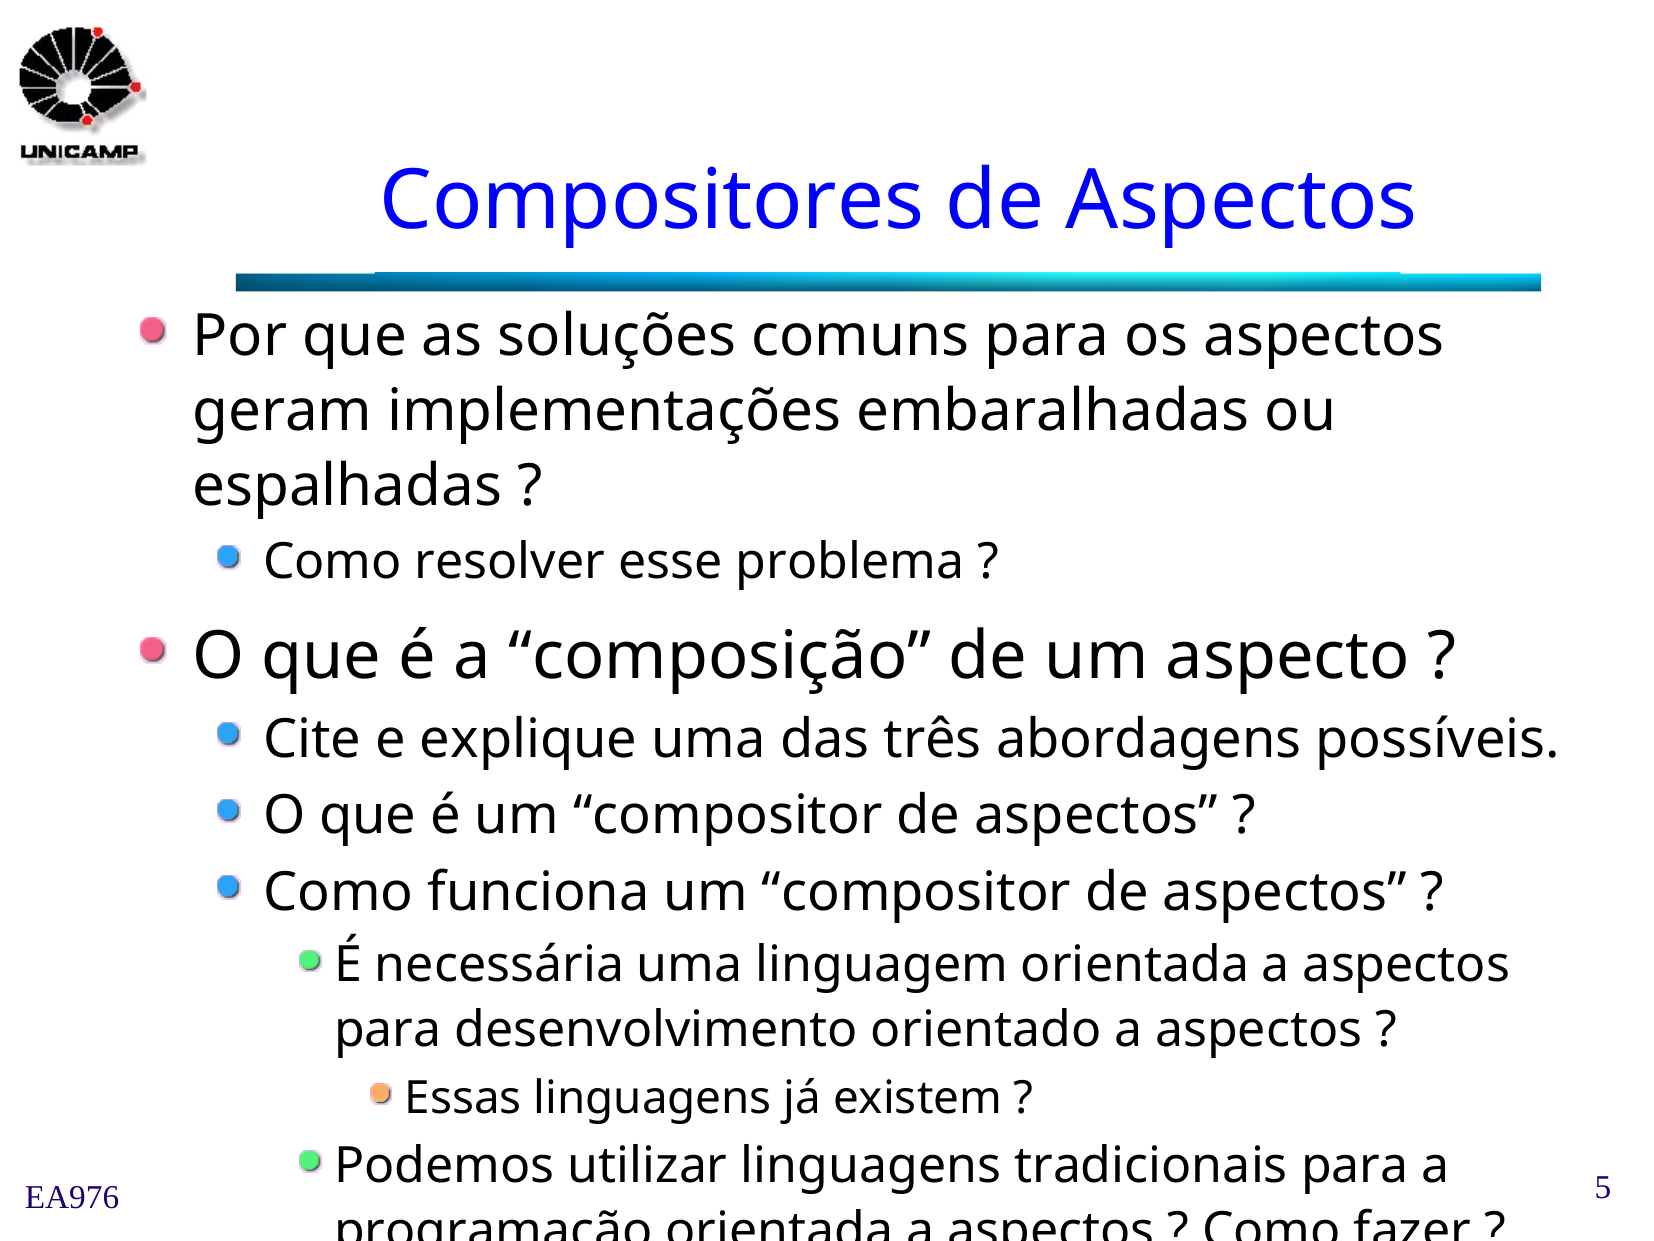

# Compositores de Aspectos
Por que as soluções comuns para os aspectos geram implementações embaralhadas ou espalhadas ?
Como resolver esse problema ?
O que é a “composição” de um aspecto ?
Cite e explique uma das três abordagens possíveis.
O que é um “compositor de aspectos” ?
Como funciona um “compositor de aspectos” ?
É necessária uma linguagem orientada a aspectos para desenvolvimento orientado a aspectos ?
Essas linguagens já existem ?
Podemos utilizar linguagens tradicionais para a programação orientada a aspectos ? Como fazer ?
5